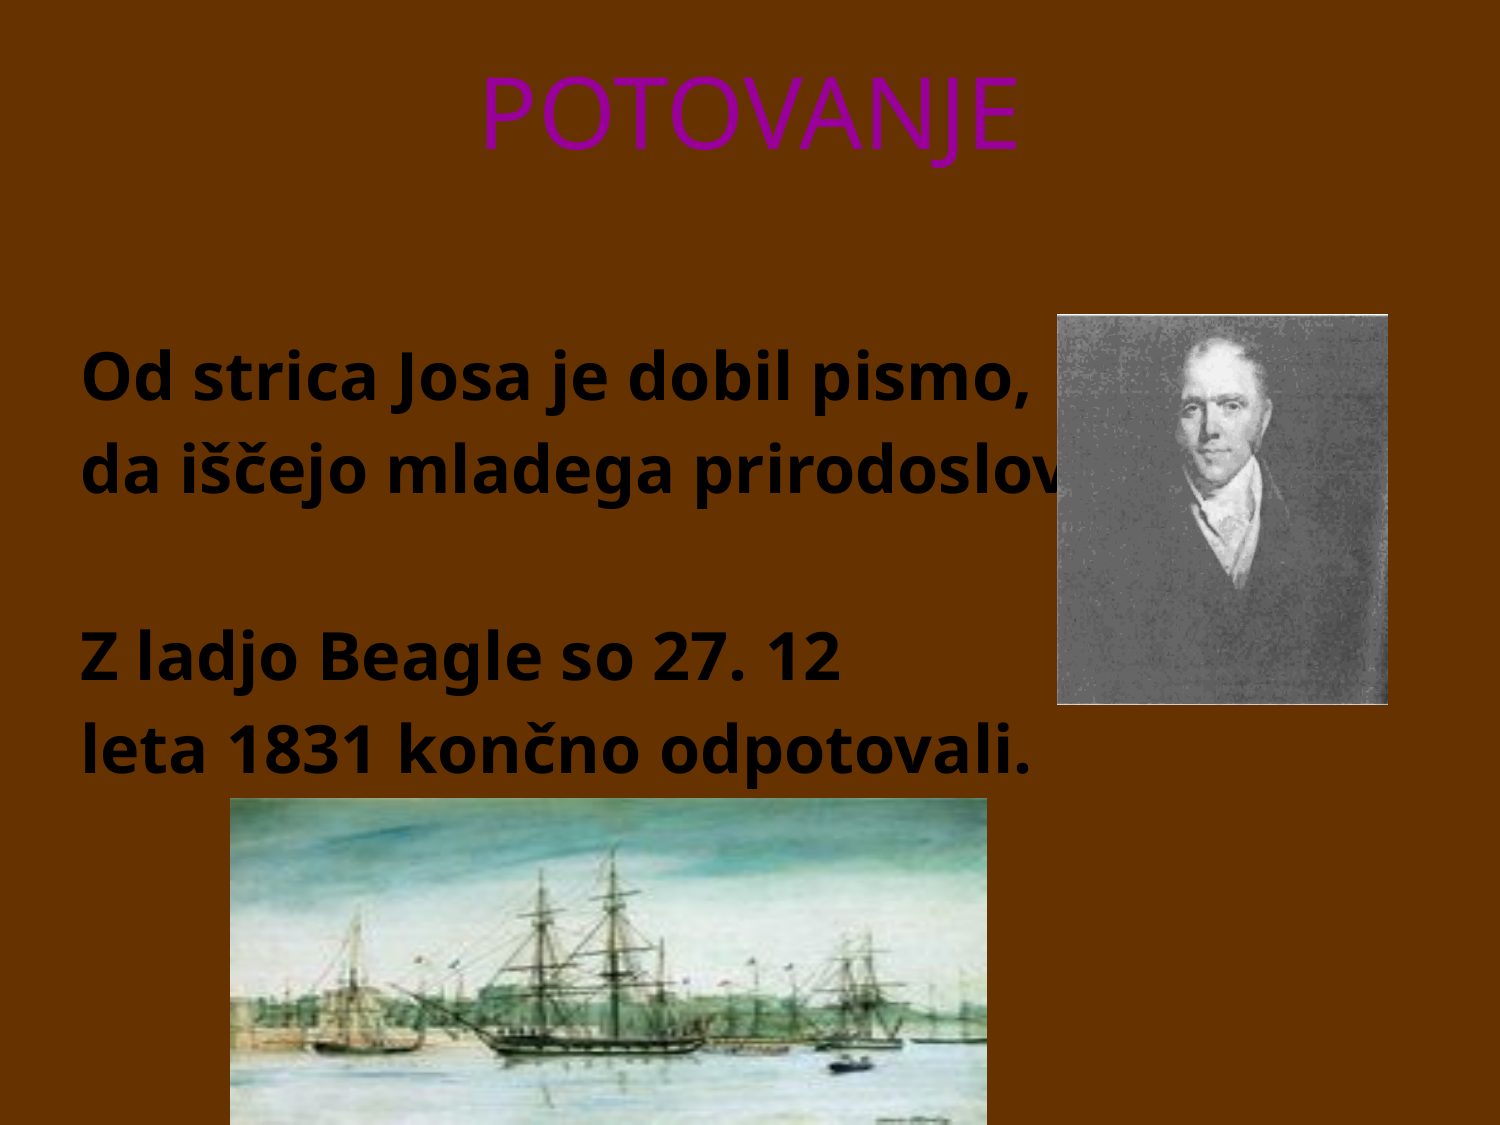

POTOVANJE
# Od strica Josa je dobil pismo,
da iščejo mladega prirodoslovca.
Z ladjo Beagle so 27. 12
leta 1831 končno odpotovali.